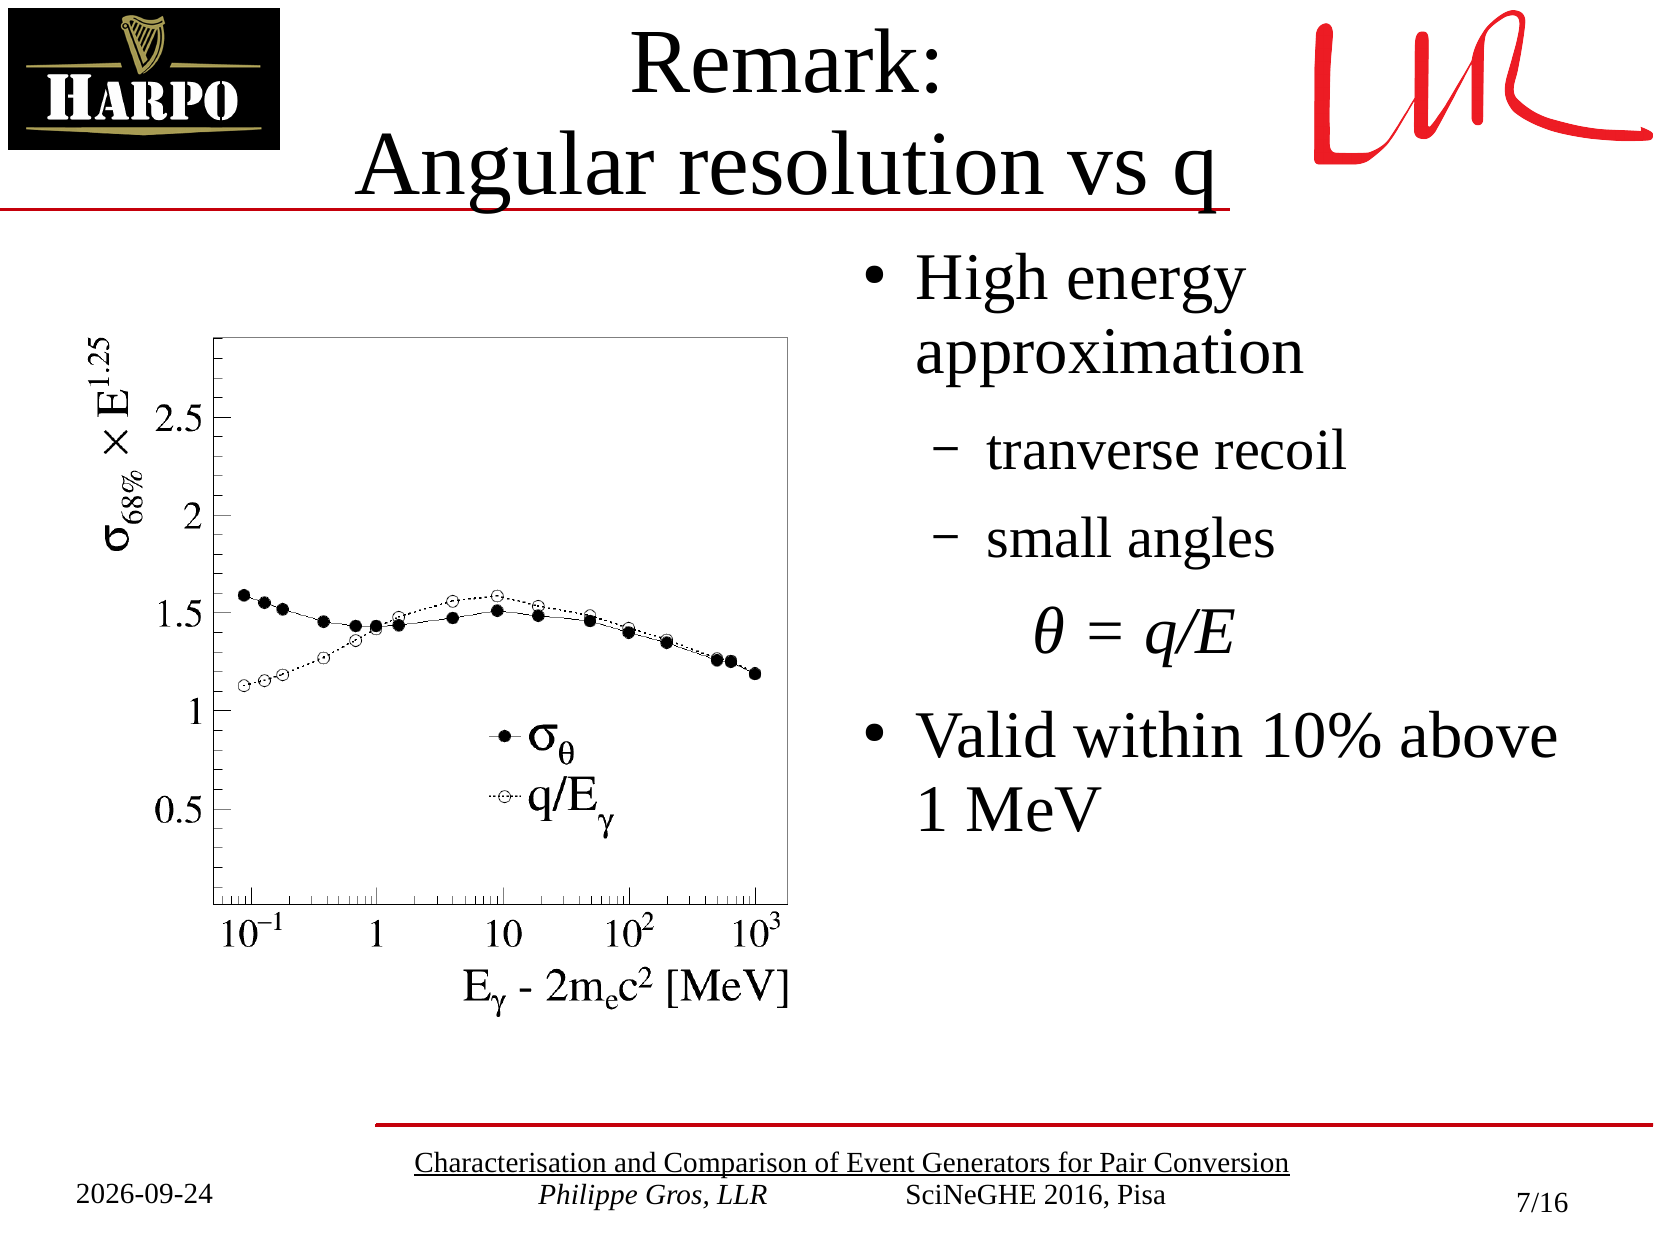

# Remark: Angular resolution vs q
High energy approximation
tranverse recoil
small angles
 θ = q/E
Valid within 10% above 1 MeV
7